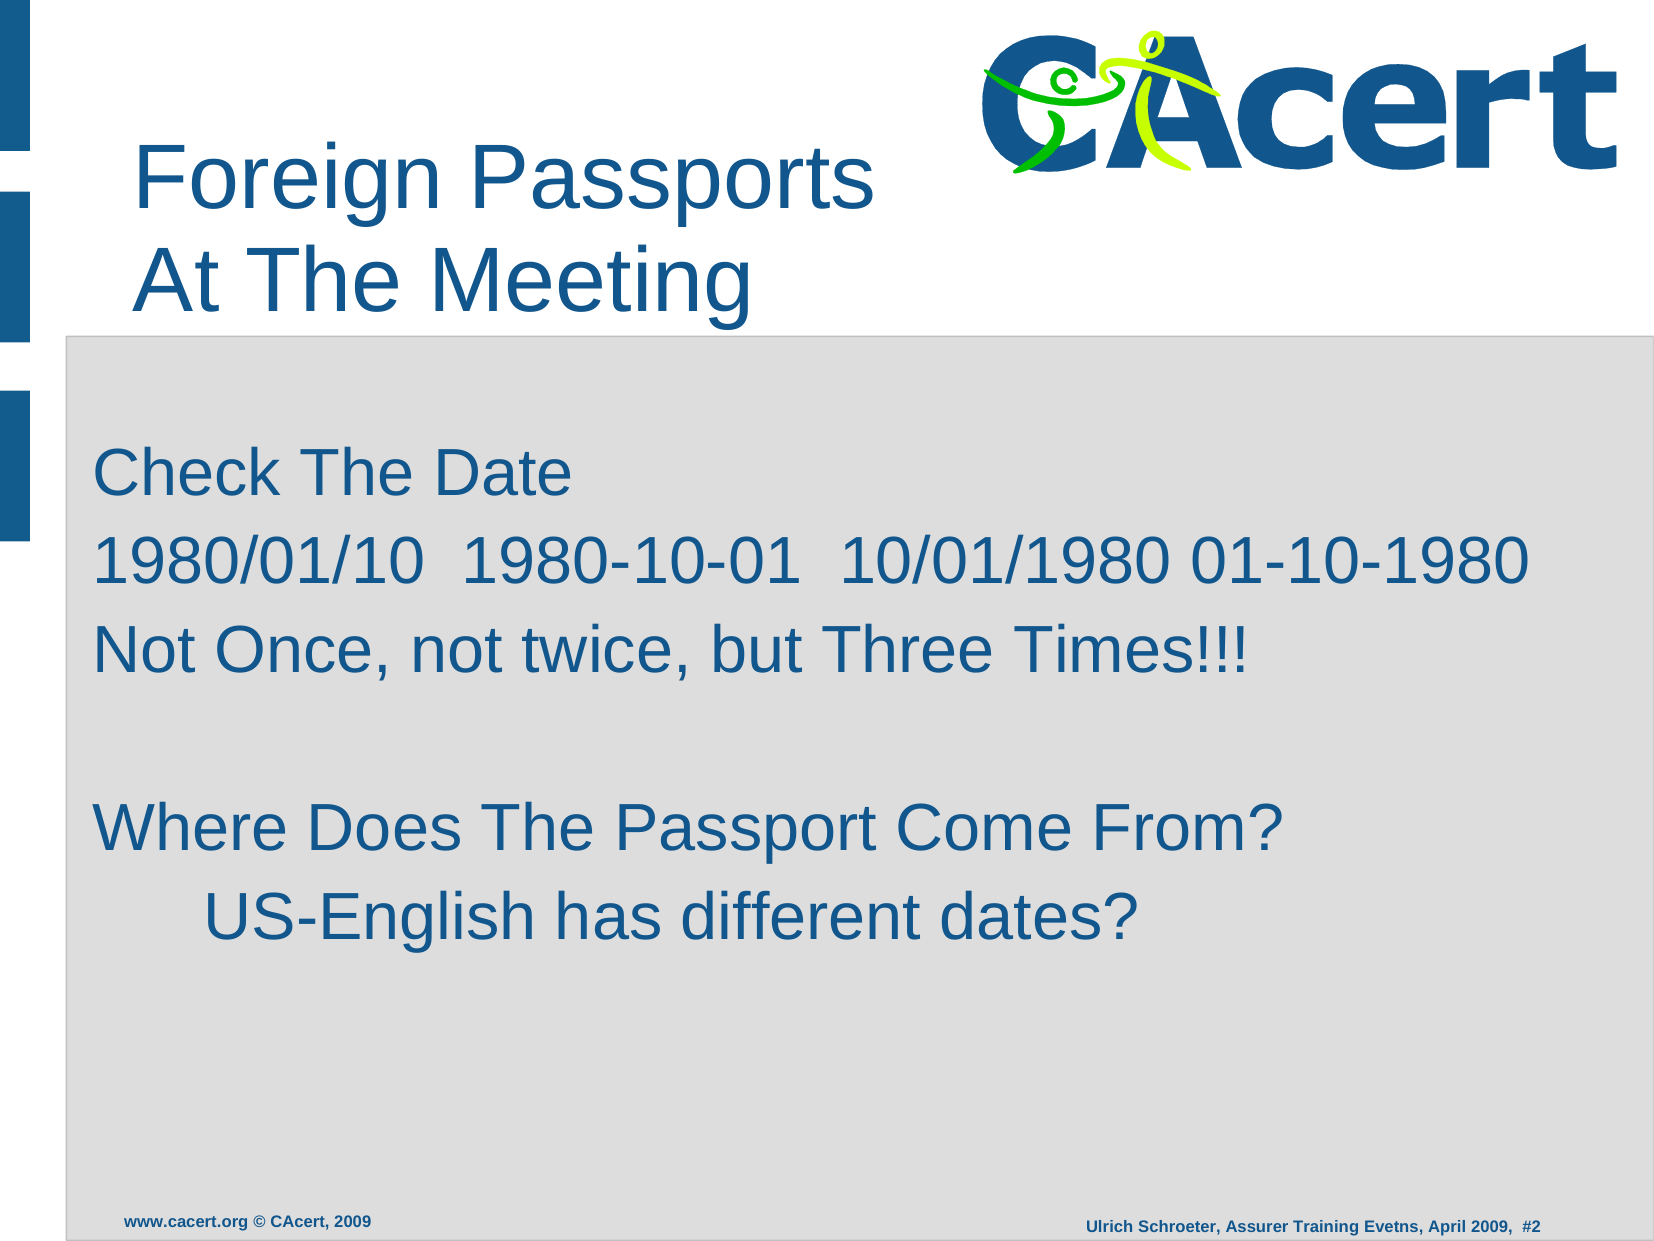

Foreign Passports
At The Meeting
 Check The Date
 1980/01/10 1980-10-01 10/01/1980 01-10-1980
 Not Once, not twice, but Three Times!!!
 Where Does The Passport Come From?
 US-English has different dates?